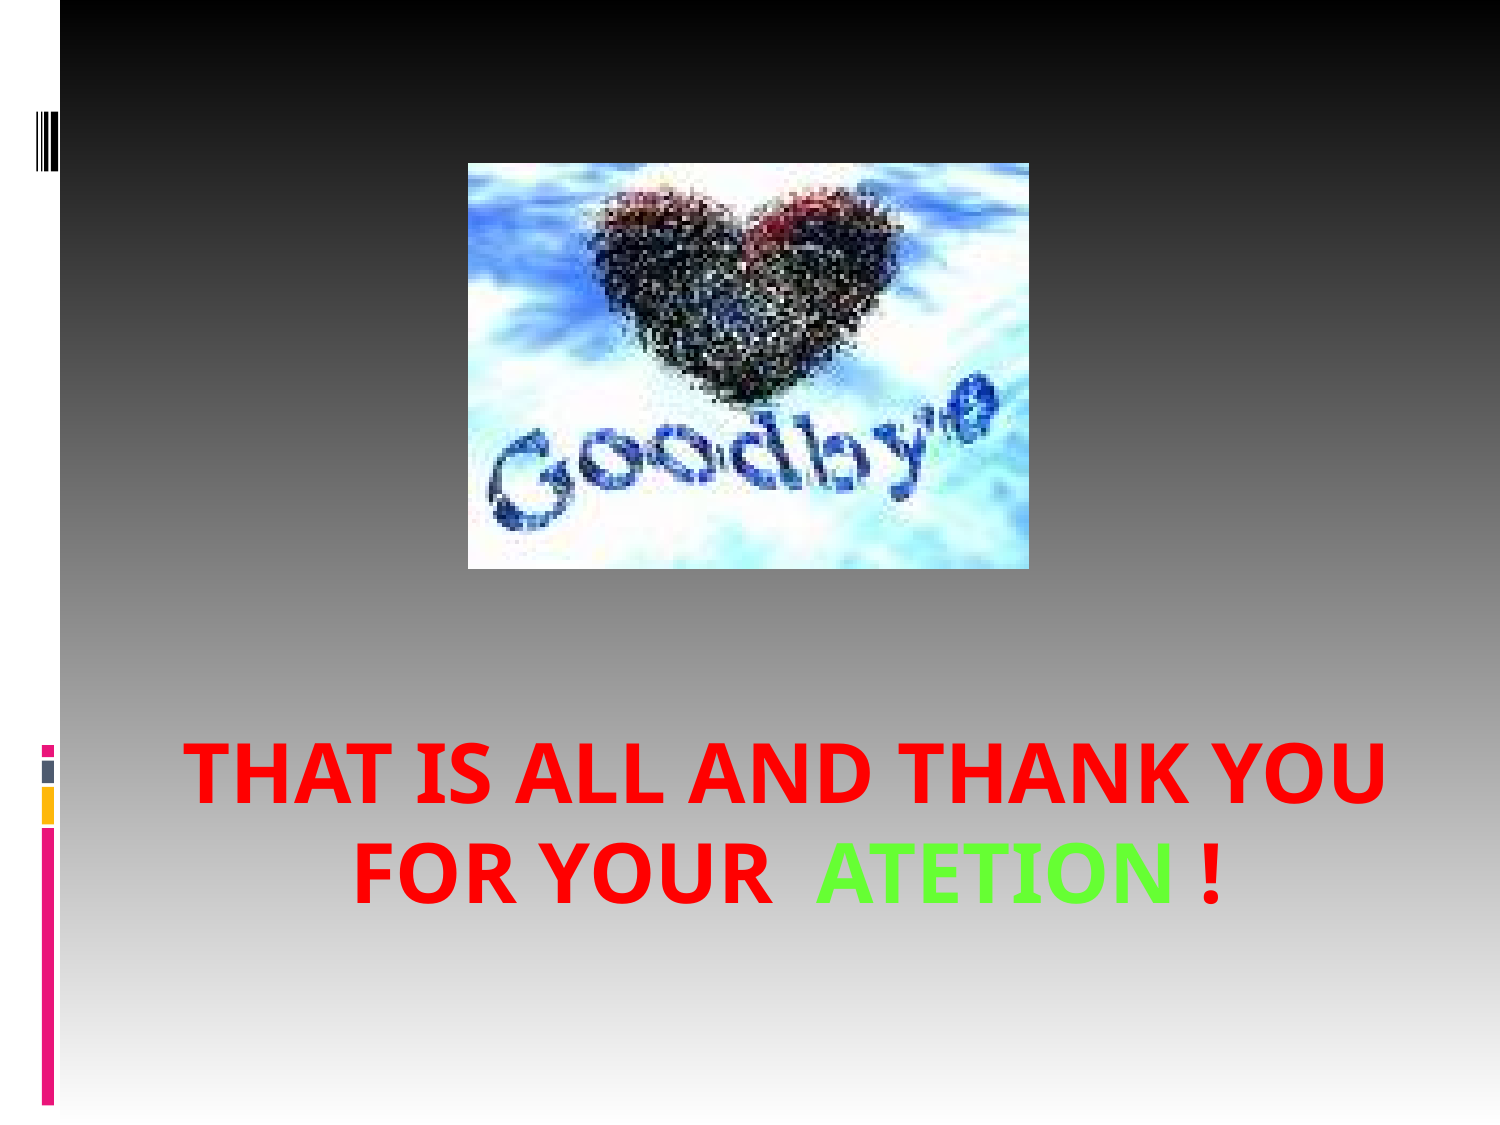

# THAT IS ALL AND THANK YOU FOR YOUR ATETION !